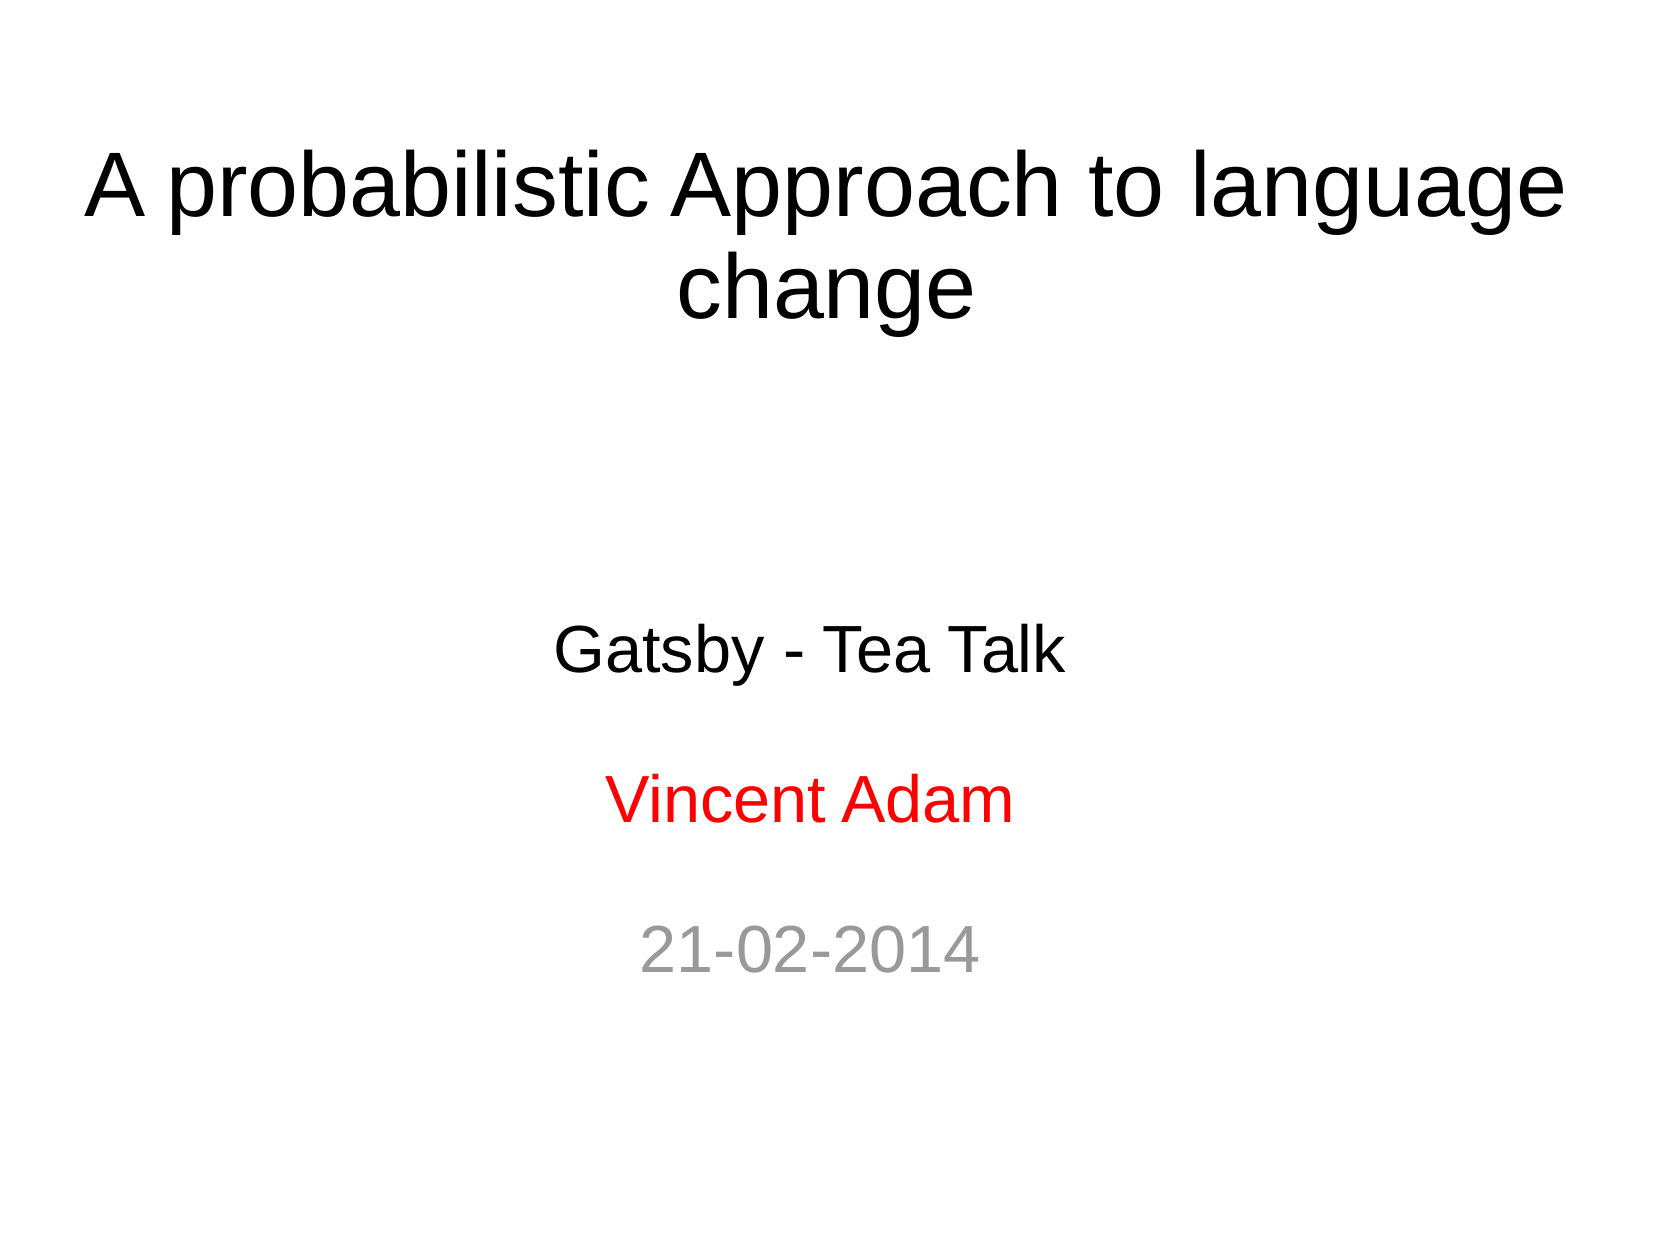

# A probabilistic Approach to language change
Gatsby - Tea Talk
Vincent Adam
21-02-2014